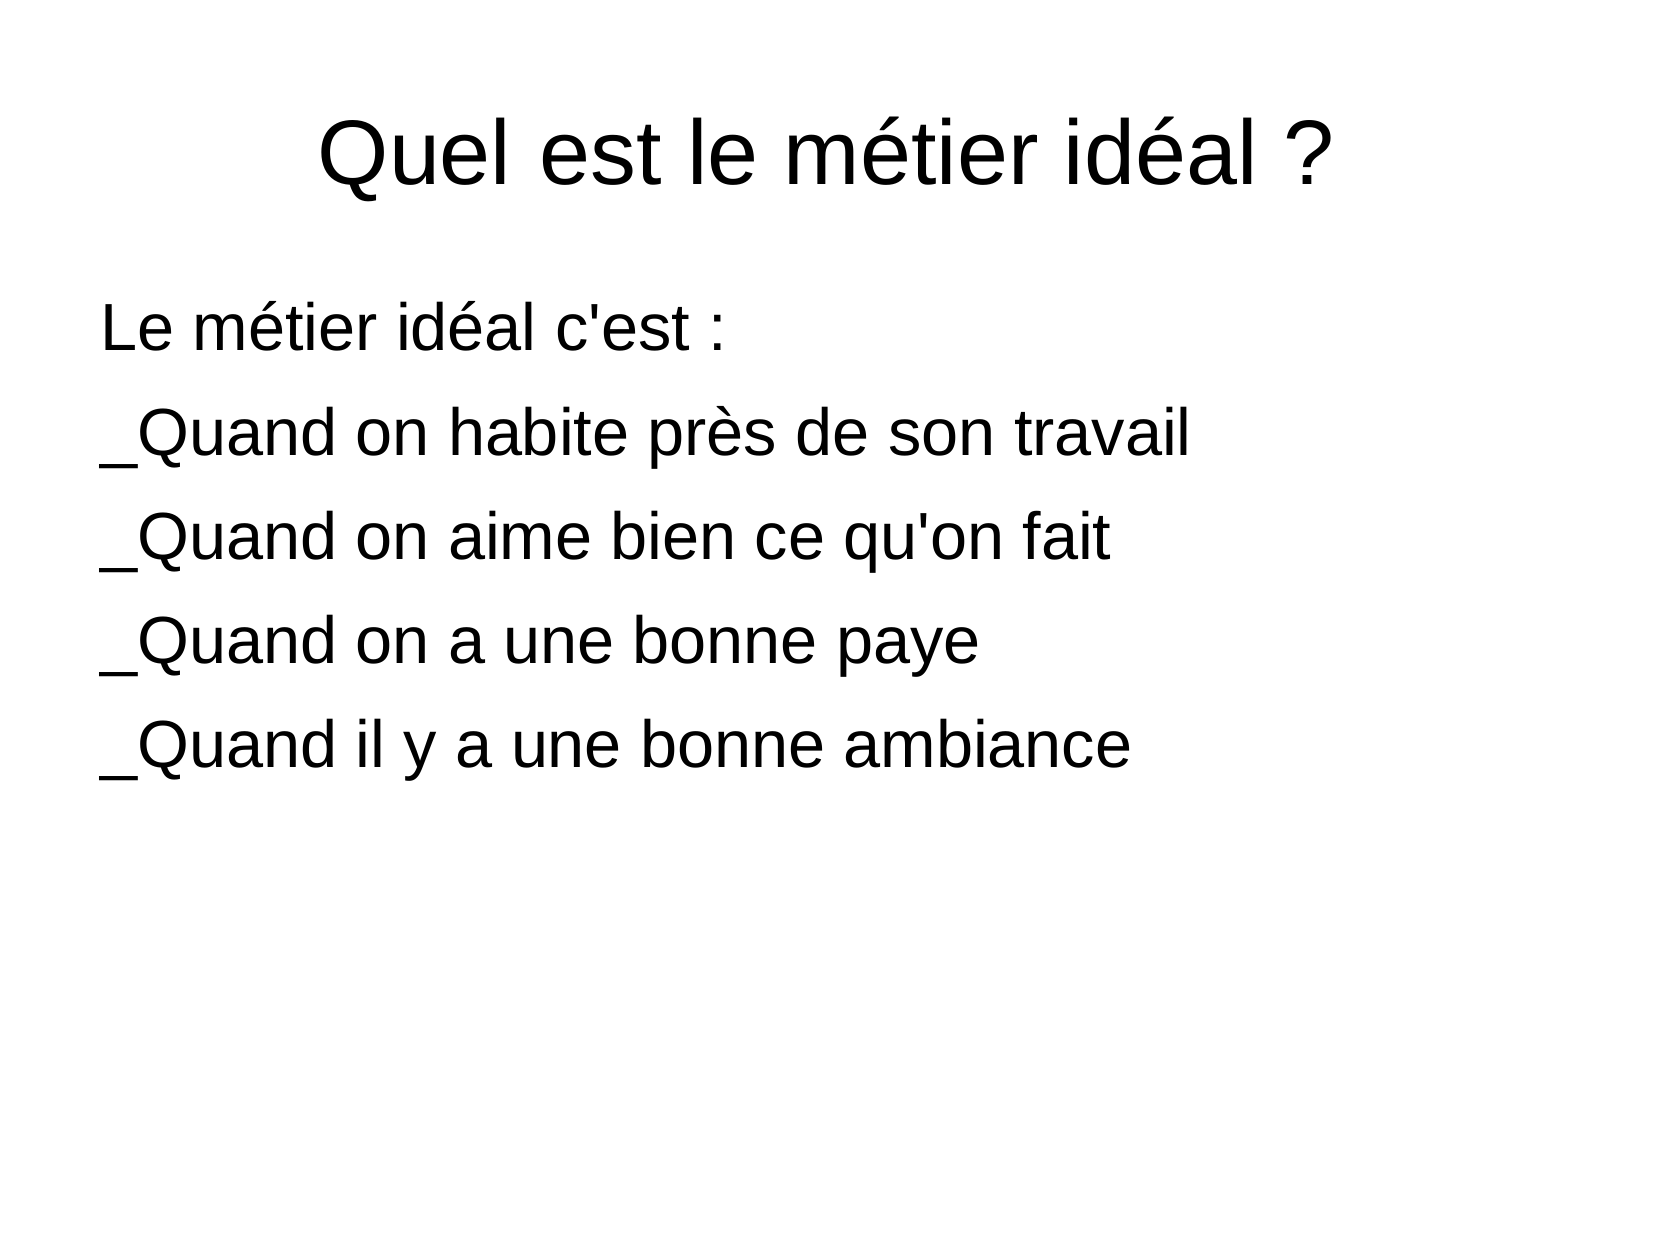

# Quel 	est le métier idéal ?
Le métier idéal c'est :
_Quand on habite près de son travail
_Quand on aime bien ce qu'on fait
_Quand on a une bonne paye
_Quand il y a une bonne ambiance